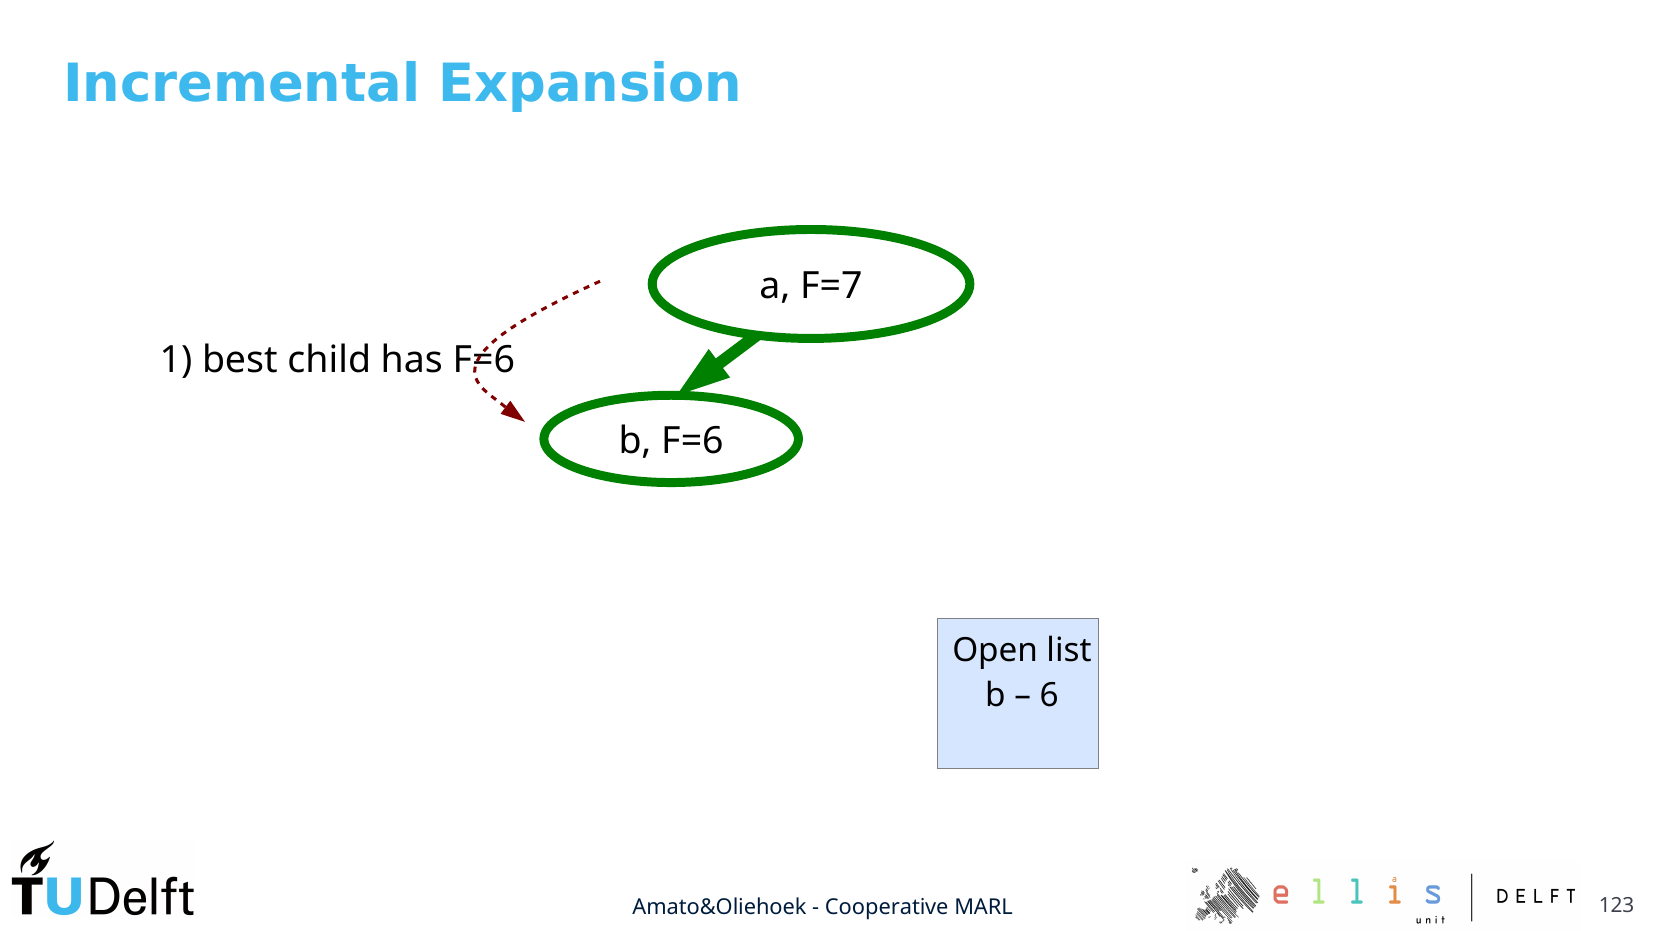

# Incremental Expansion
a, F=7
b, F=6
1) best child has F=6
Open list
b – 6
Amato&Oliehoek - Cooperative MARL